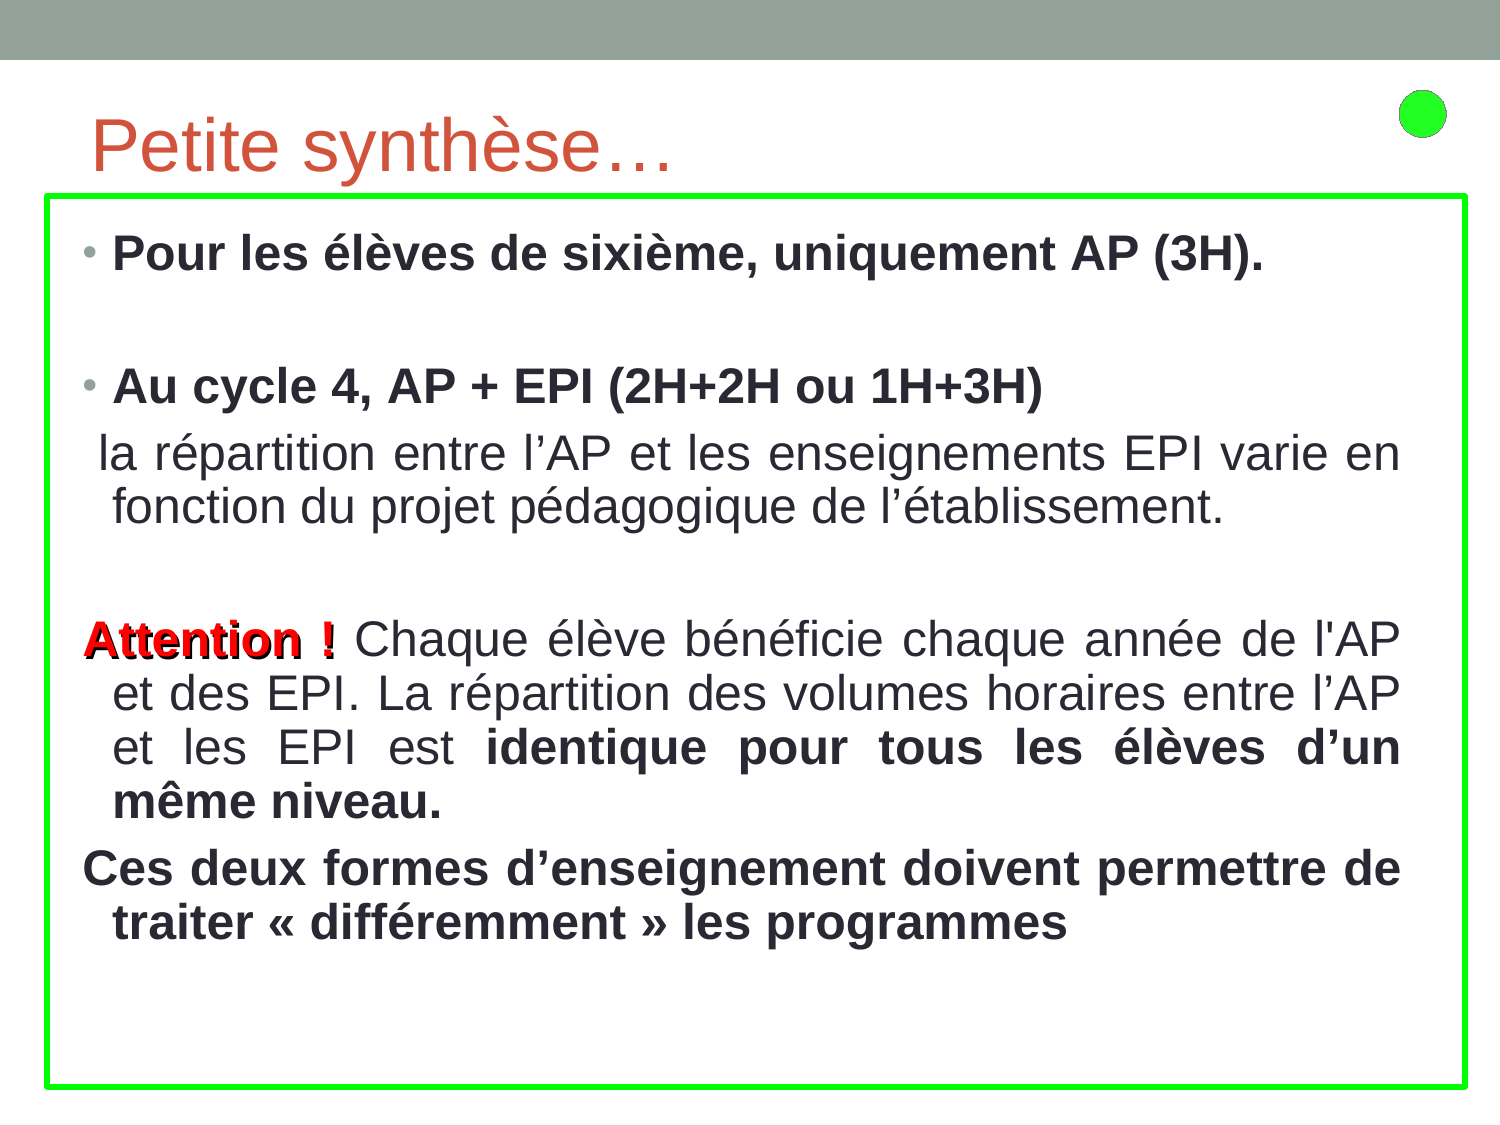

Petite synthèse…
# Pour les élèves de sixième, uniquement AP (3H).
Au cycle 4, AP + EPI (2H+2H ou 1H+3H)
 la répartition entre l’AP et les enseignements EPI varie en fonction du projet pédagogique de l’établissement.
Attention ! Chaque élève bénéficie chaque année de l'AP et des EPI. La répartition des volumes horaires entre l’AP et les EPI est identique pour tous les élèves d’un même niveau.
Ces deux formes d’enseignement doivent permettre de traiter « différemment » les programmes